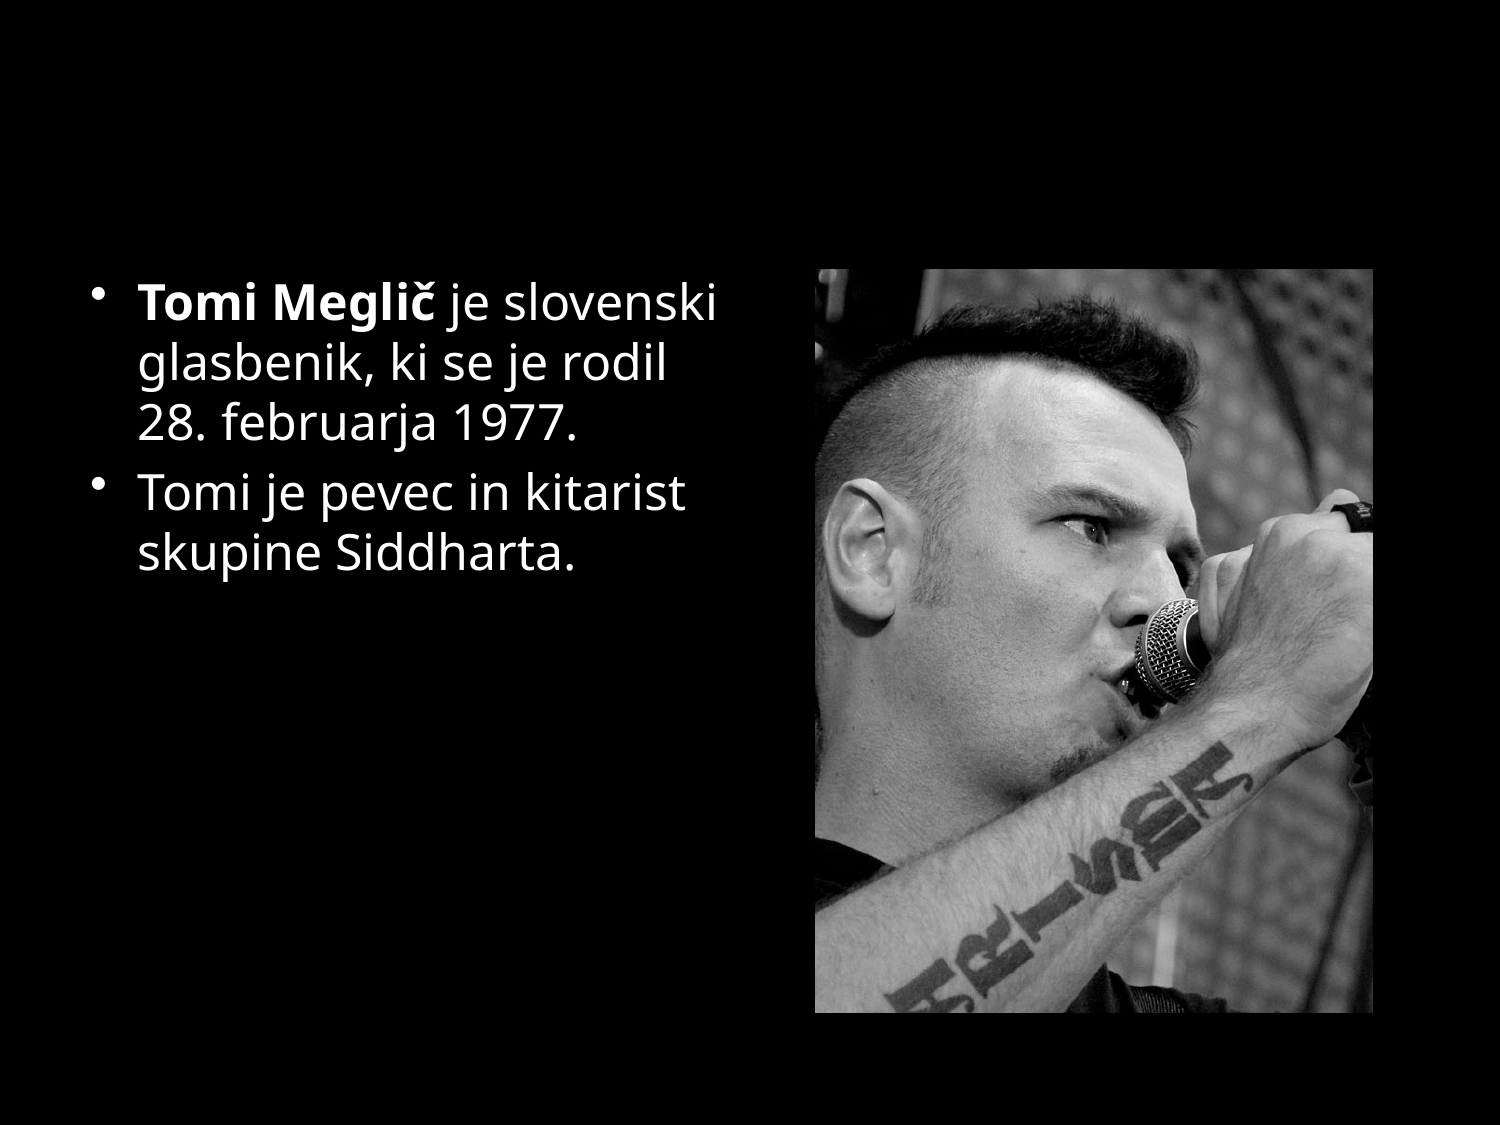

# Tomi Meglič
Tomi Meglič je slovenski glasbenik, ki se je rodil 28. februarja 1977.
Tomi je pevec in kitarist skupine Siddharta.